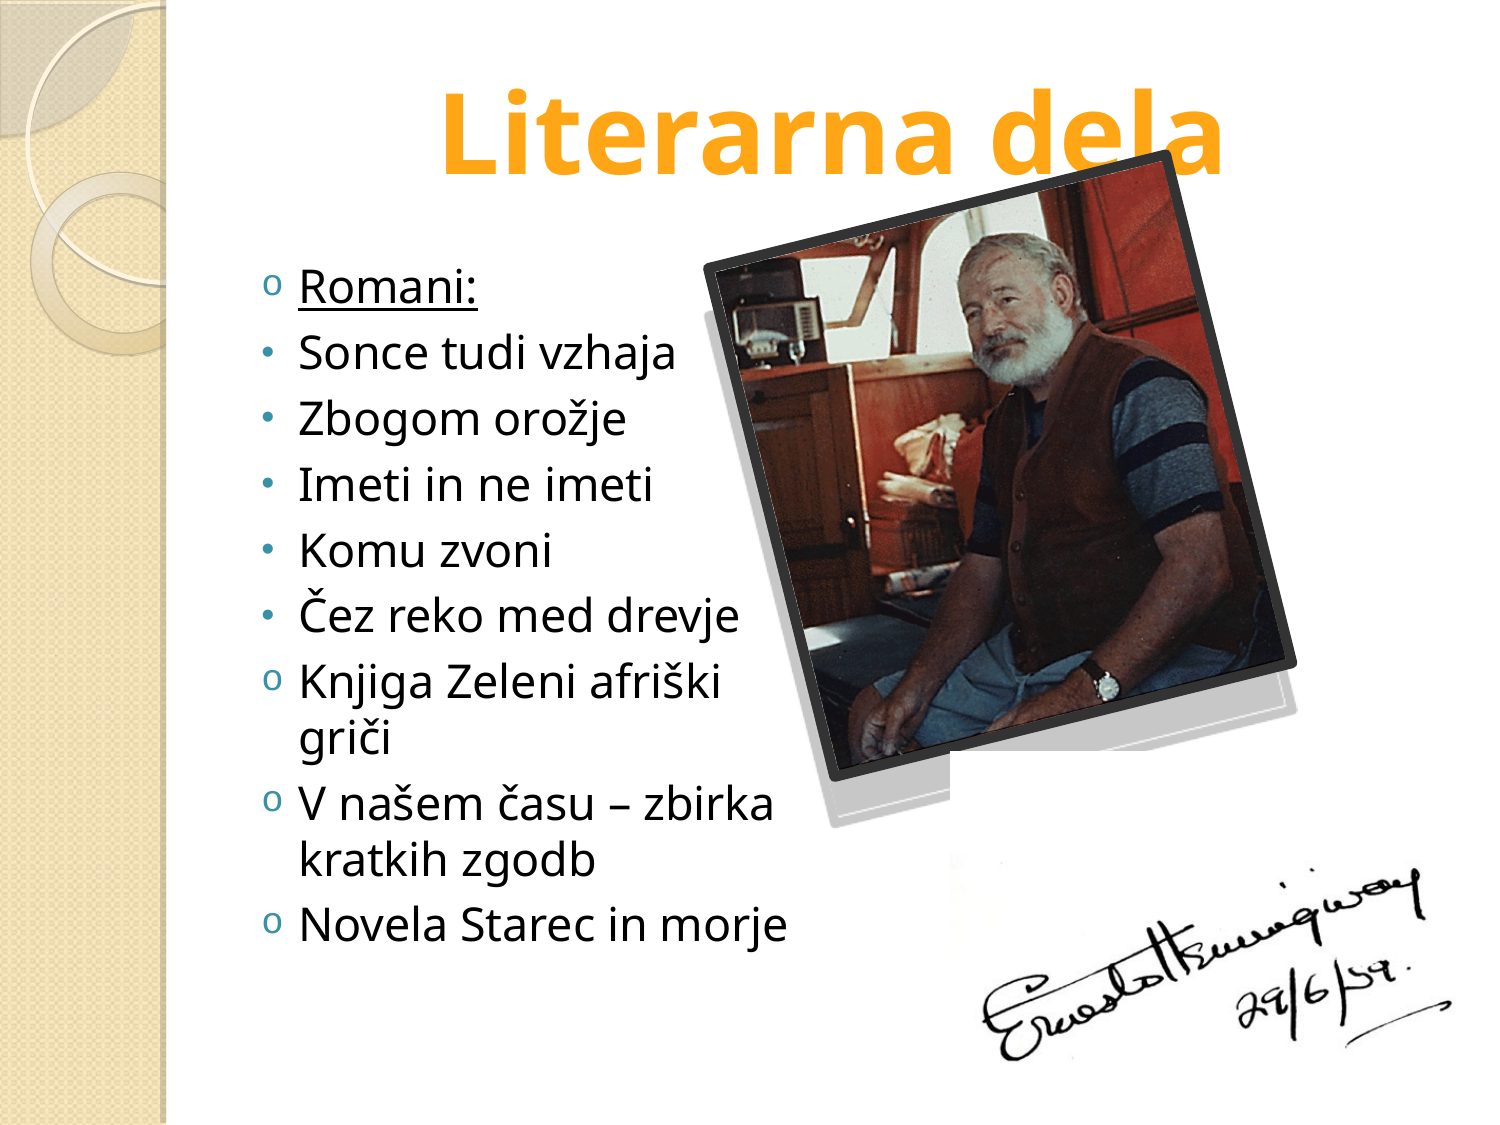

Literarna dela
# Romani:
Sonce tudi vzhaja
Zbogom orožje
Imeti in ne imeti
Komu zvoni
Čez reko med drevje
Knjiga Zeleni afriški griči
V našem času – zbirka kratkih zgodb
Novela Starec in morje